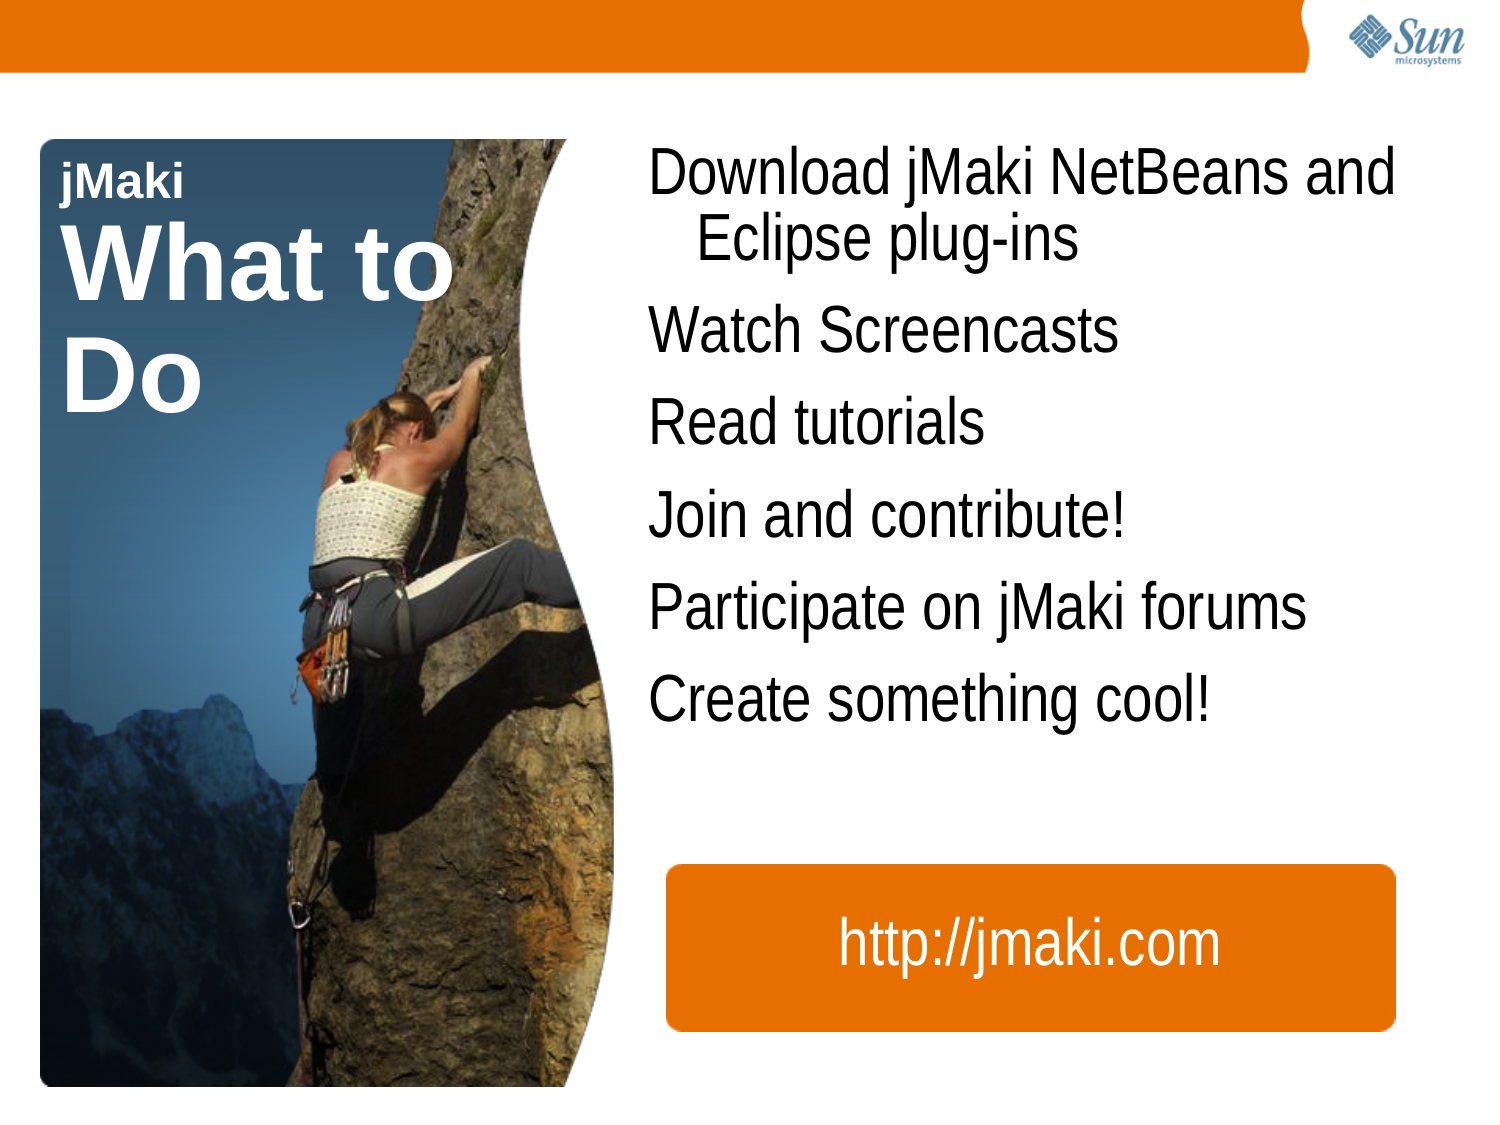

# Download jMaki NetBeans and Eclipse plug-ins
Watch Screencasts
Read tutorials
Join and contribute!
Participate on jMaki forums
Create something cool!
jMaki
What to
Do
http://jmaki.com